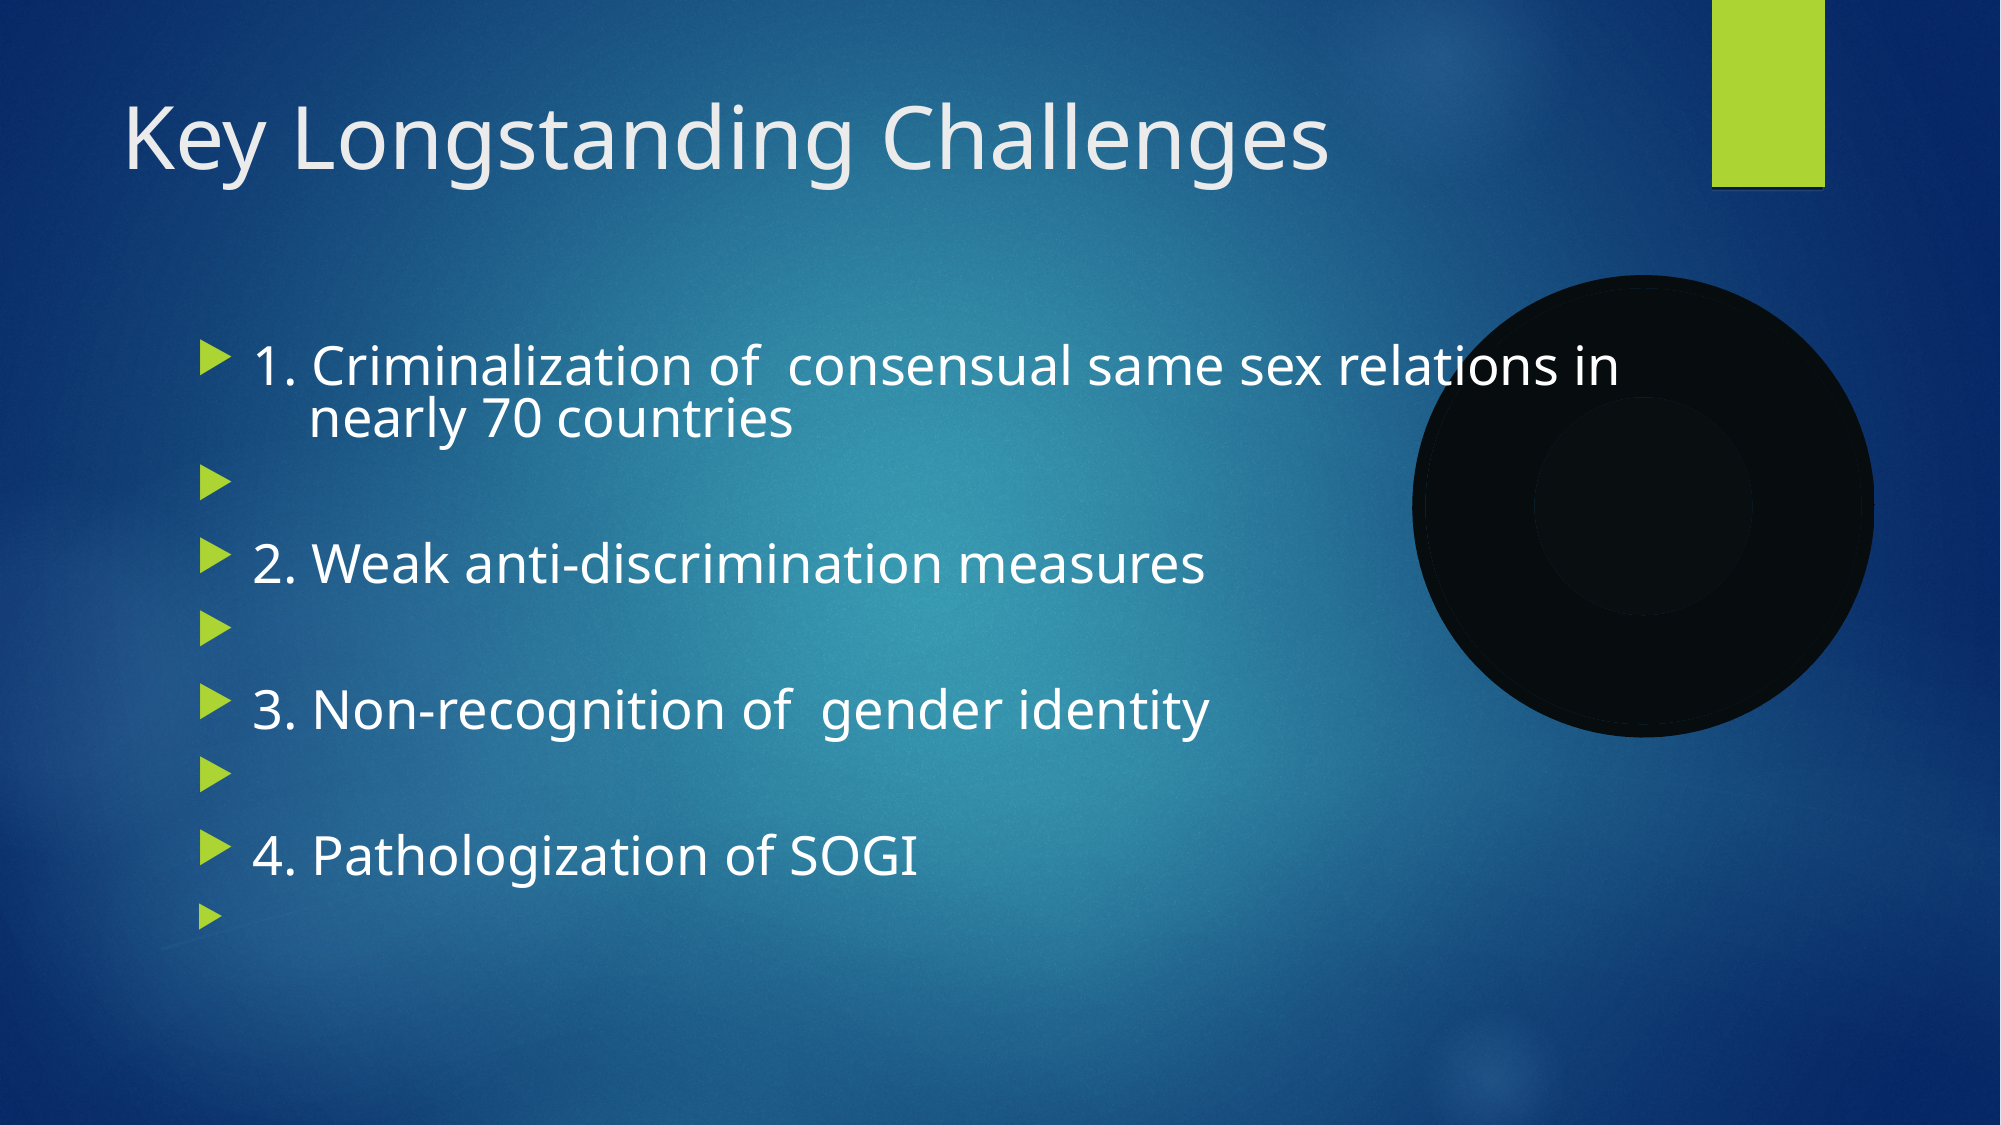

# Key Longstanding Challenges
1. Criminalization of consensual same sex relations in nearly 70 countries
2. Weak anti-discrimination measures
3. Non-recognition of gender identity
4. Pathologization of SOGI